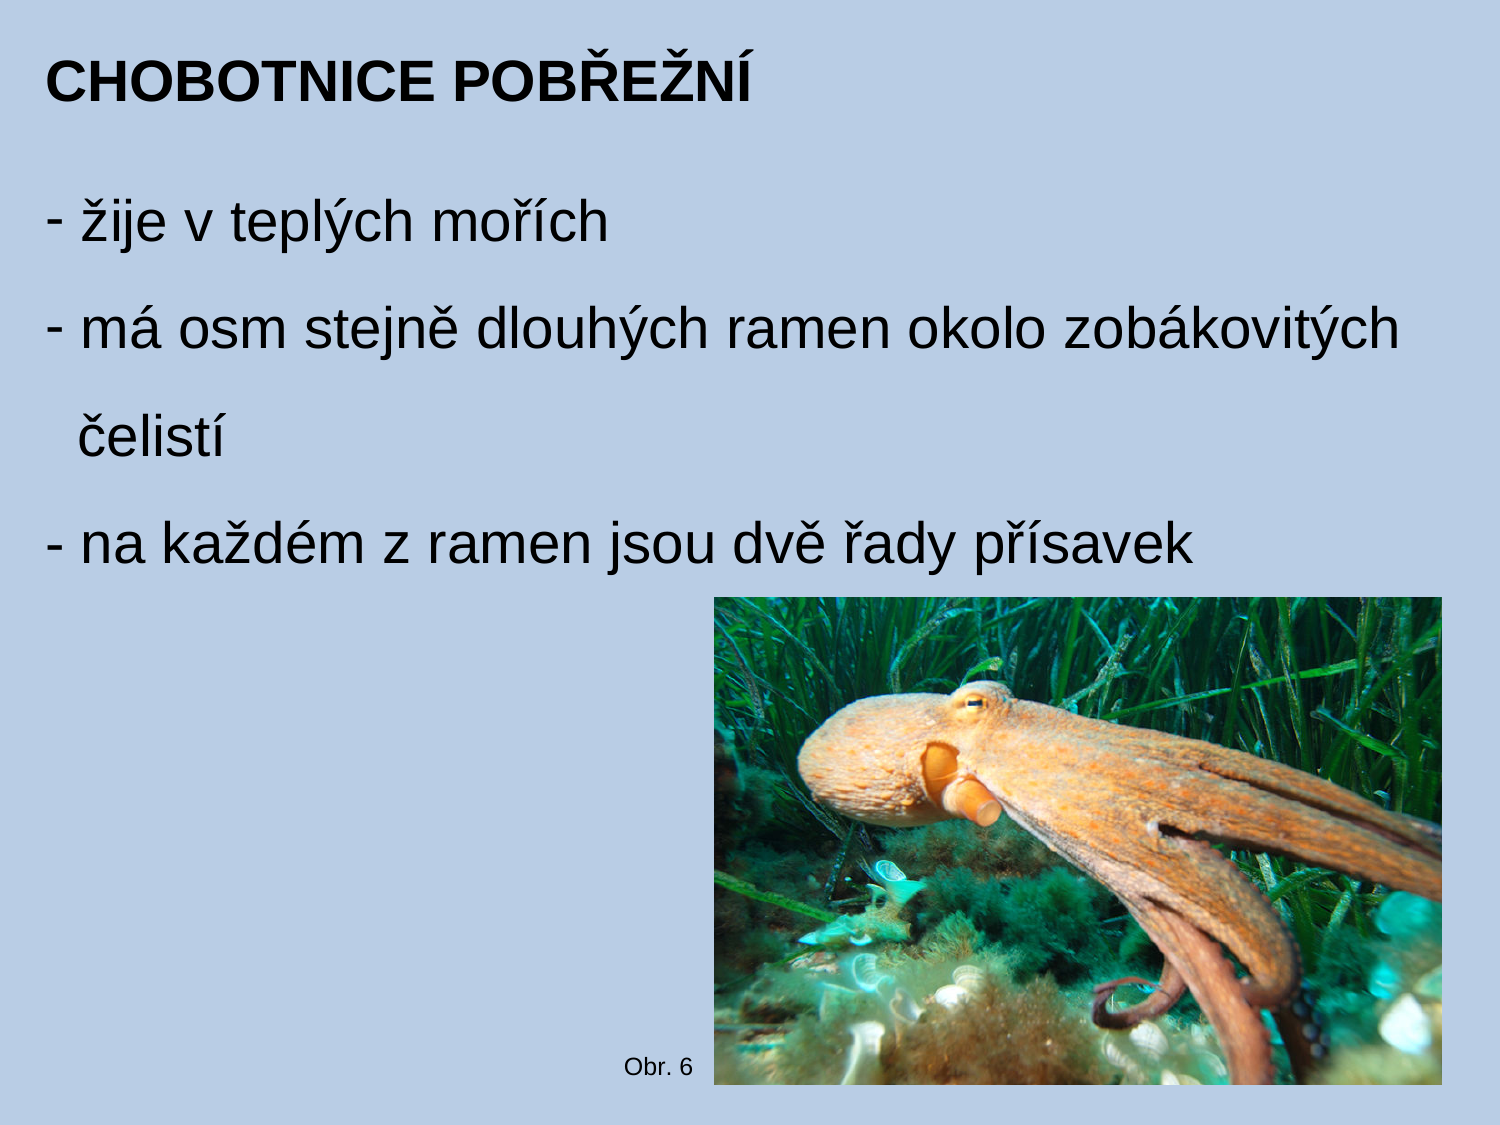

CHOBOTNICE POBŘEŽNÍ
 žije v teplých mořích
 má osm stejně dlouhých ramen okolo zobákovitých
 čelistí
- na každém z ramen jsou dvě řady přísavek
Obr. 6